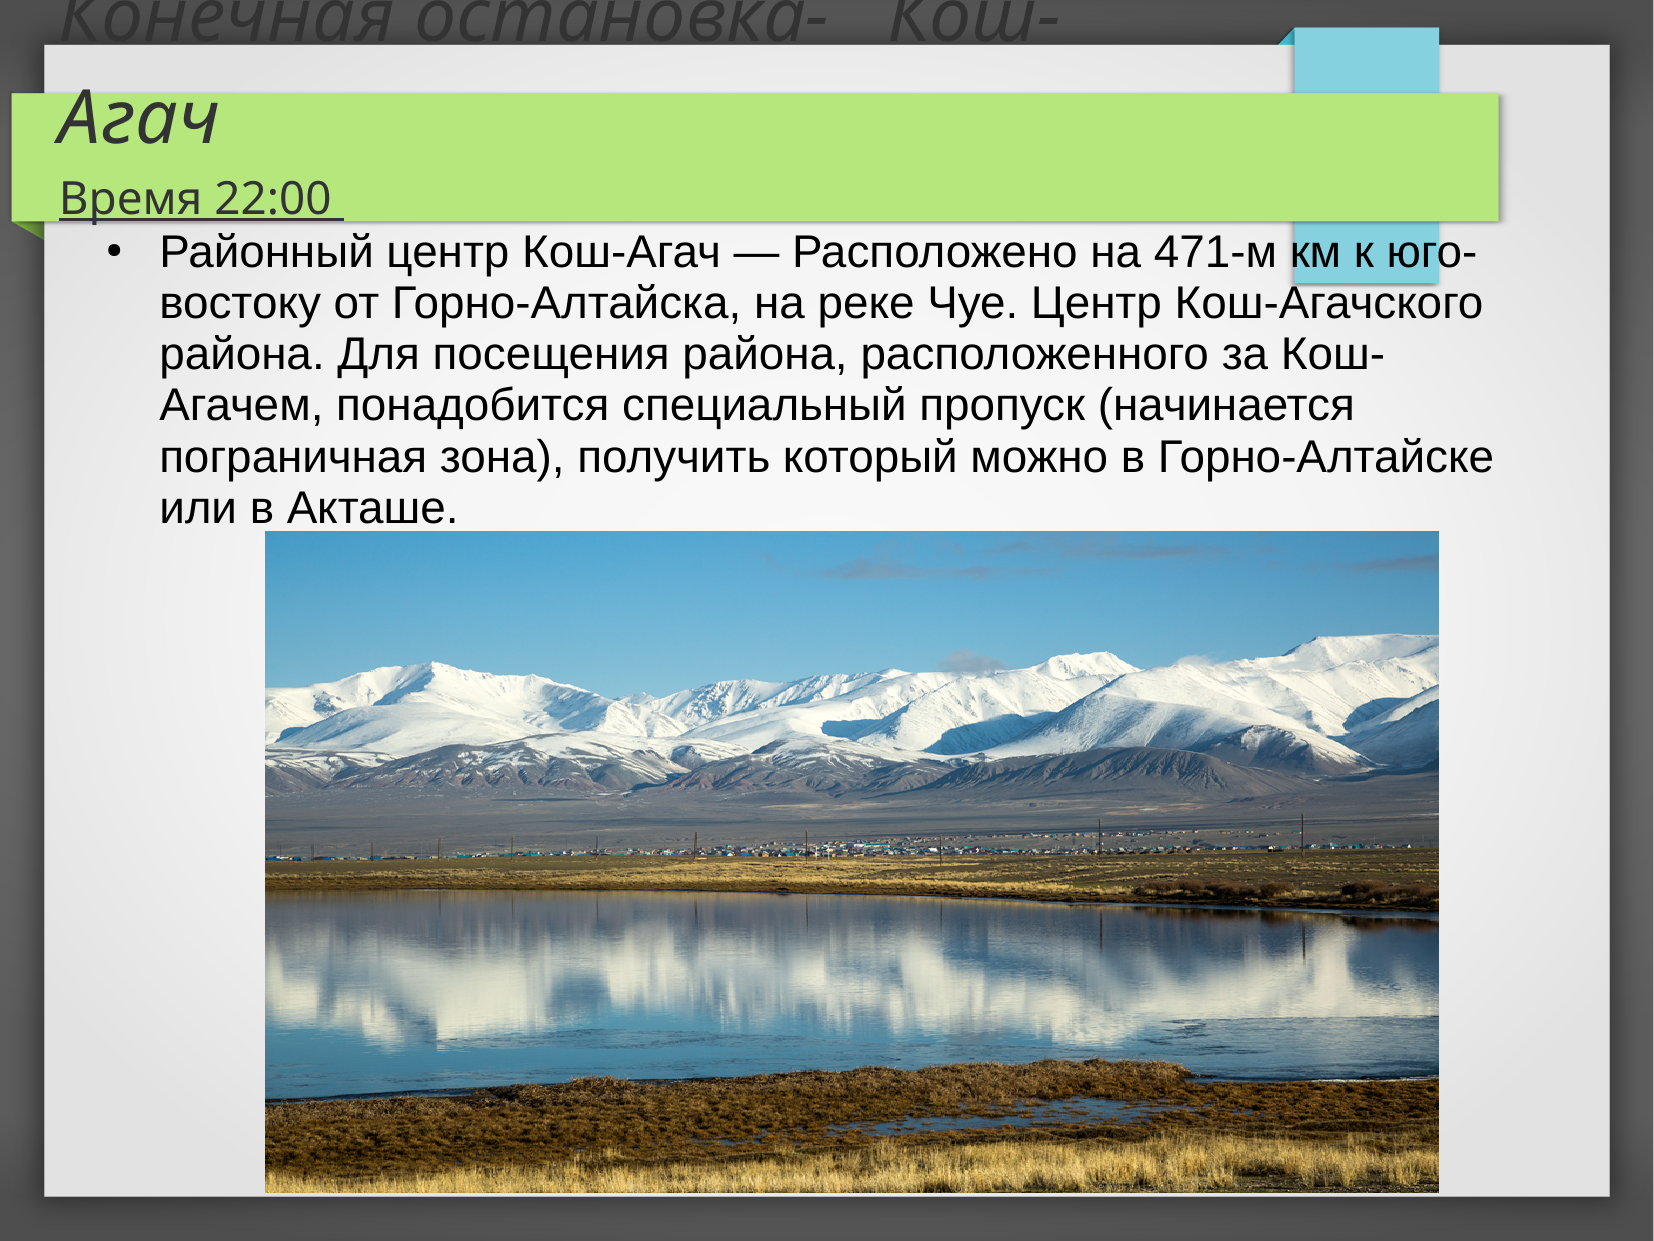

# Конечная остановка- Кош-Агач Время 22:00
Районный центр Кош-Агач — Расположено на 471-м км к юго-востоку от Горно-Алтайска, на реке Чуе. Центр Кош-Агачского района. Для посещения района, расположенного за Кош-Агачем, понадобится специальный пропуск (начинается пограничная зона), получить который можно в Горно-Алтайске или в Акташе.